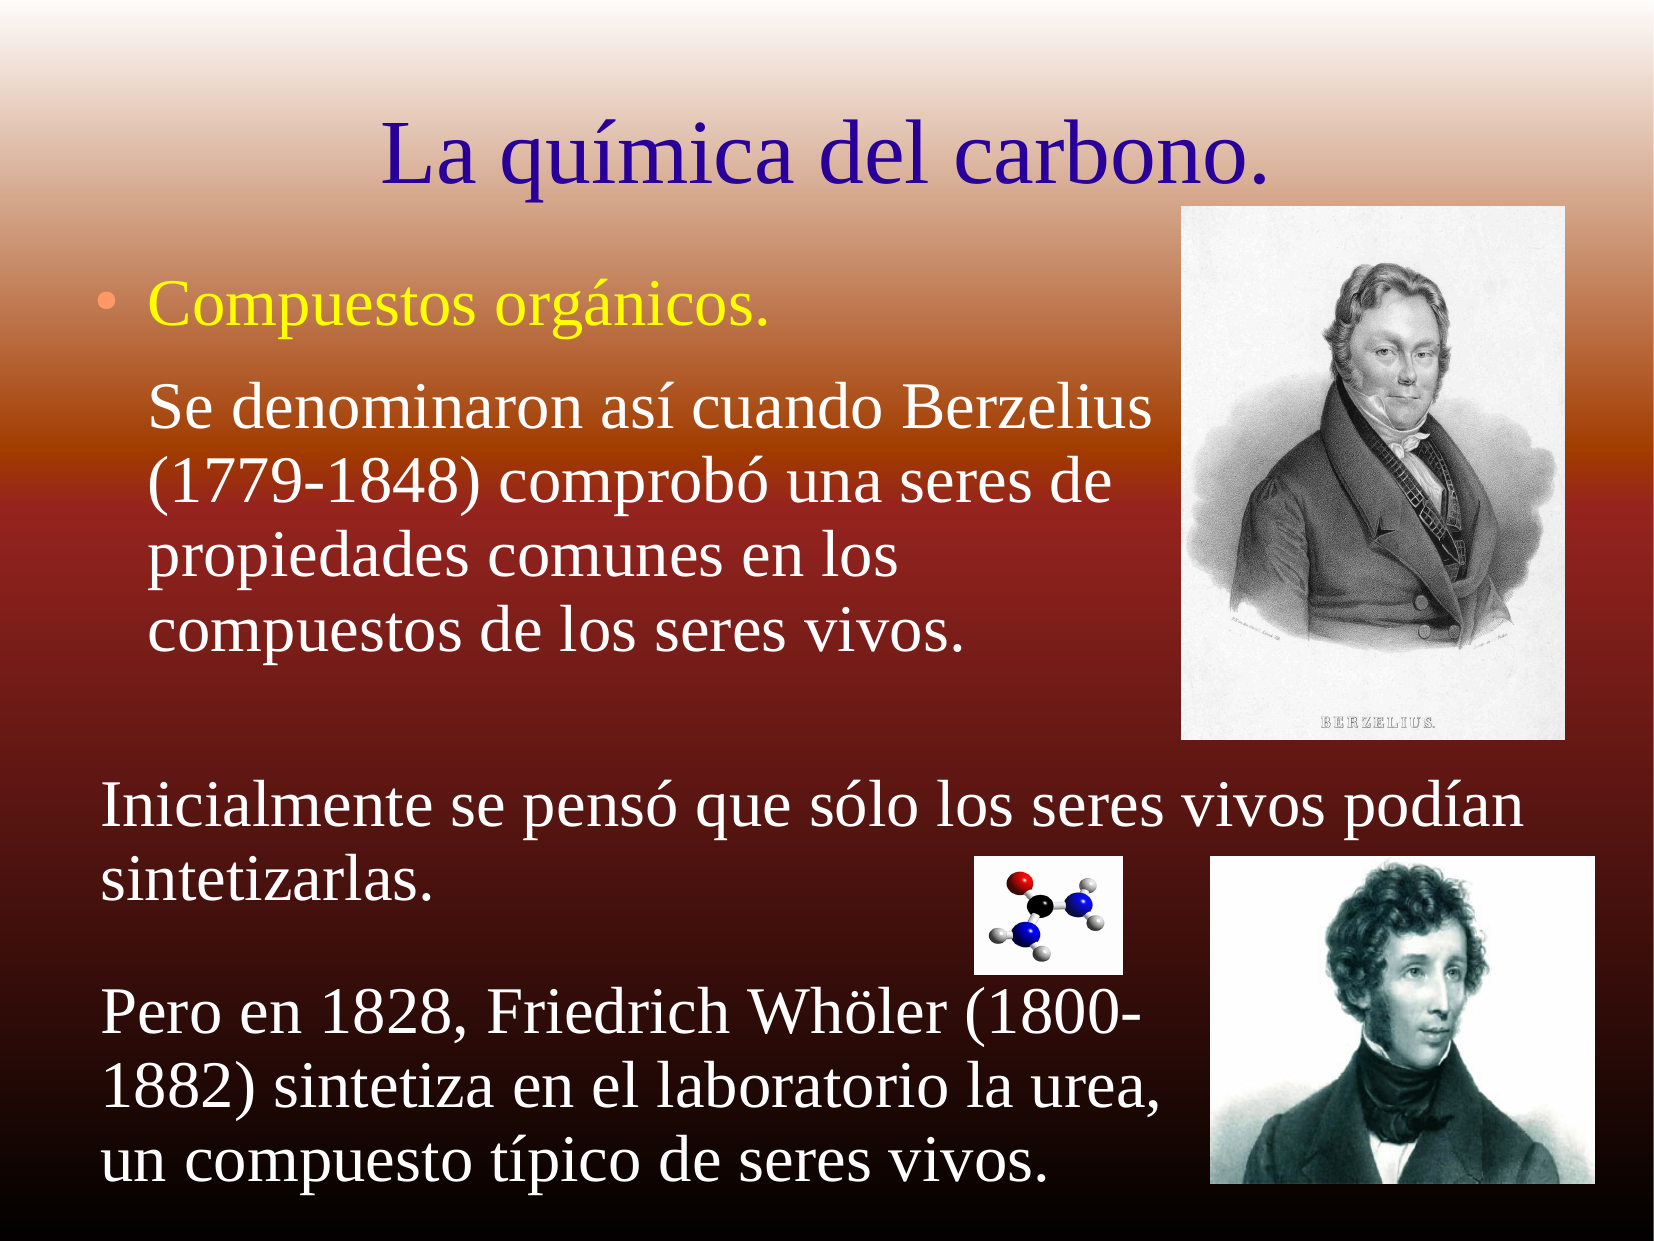

# La química del carbono.
Compuestos orgánicos.
Se denominaron así cuando Berzelius (1779-1848) comprobó una seres de propiedades comunes en los compuestos de los seres vivos.
Inicialmente se pensó que sólo los seres vivos podían sintetizarlas.
Pero en 1828, Friedrich Whöler (1800-1882) sintetiza en el laboratorio la urea, un compuesto típico de seres vivos.